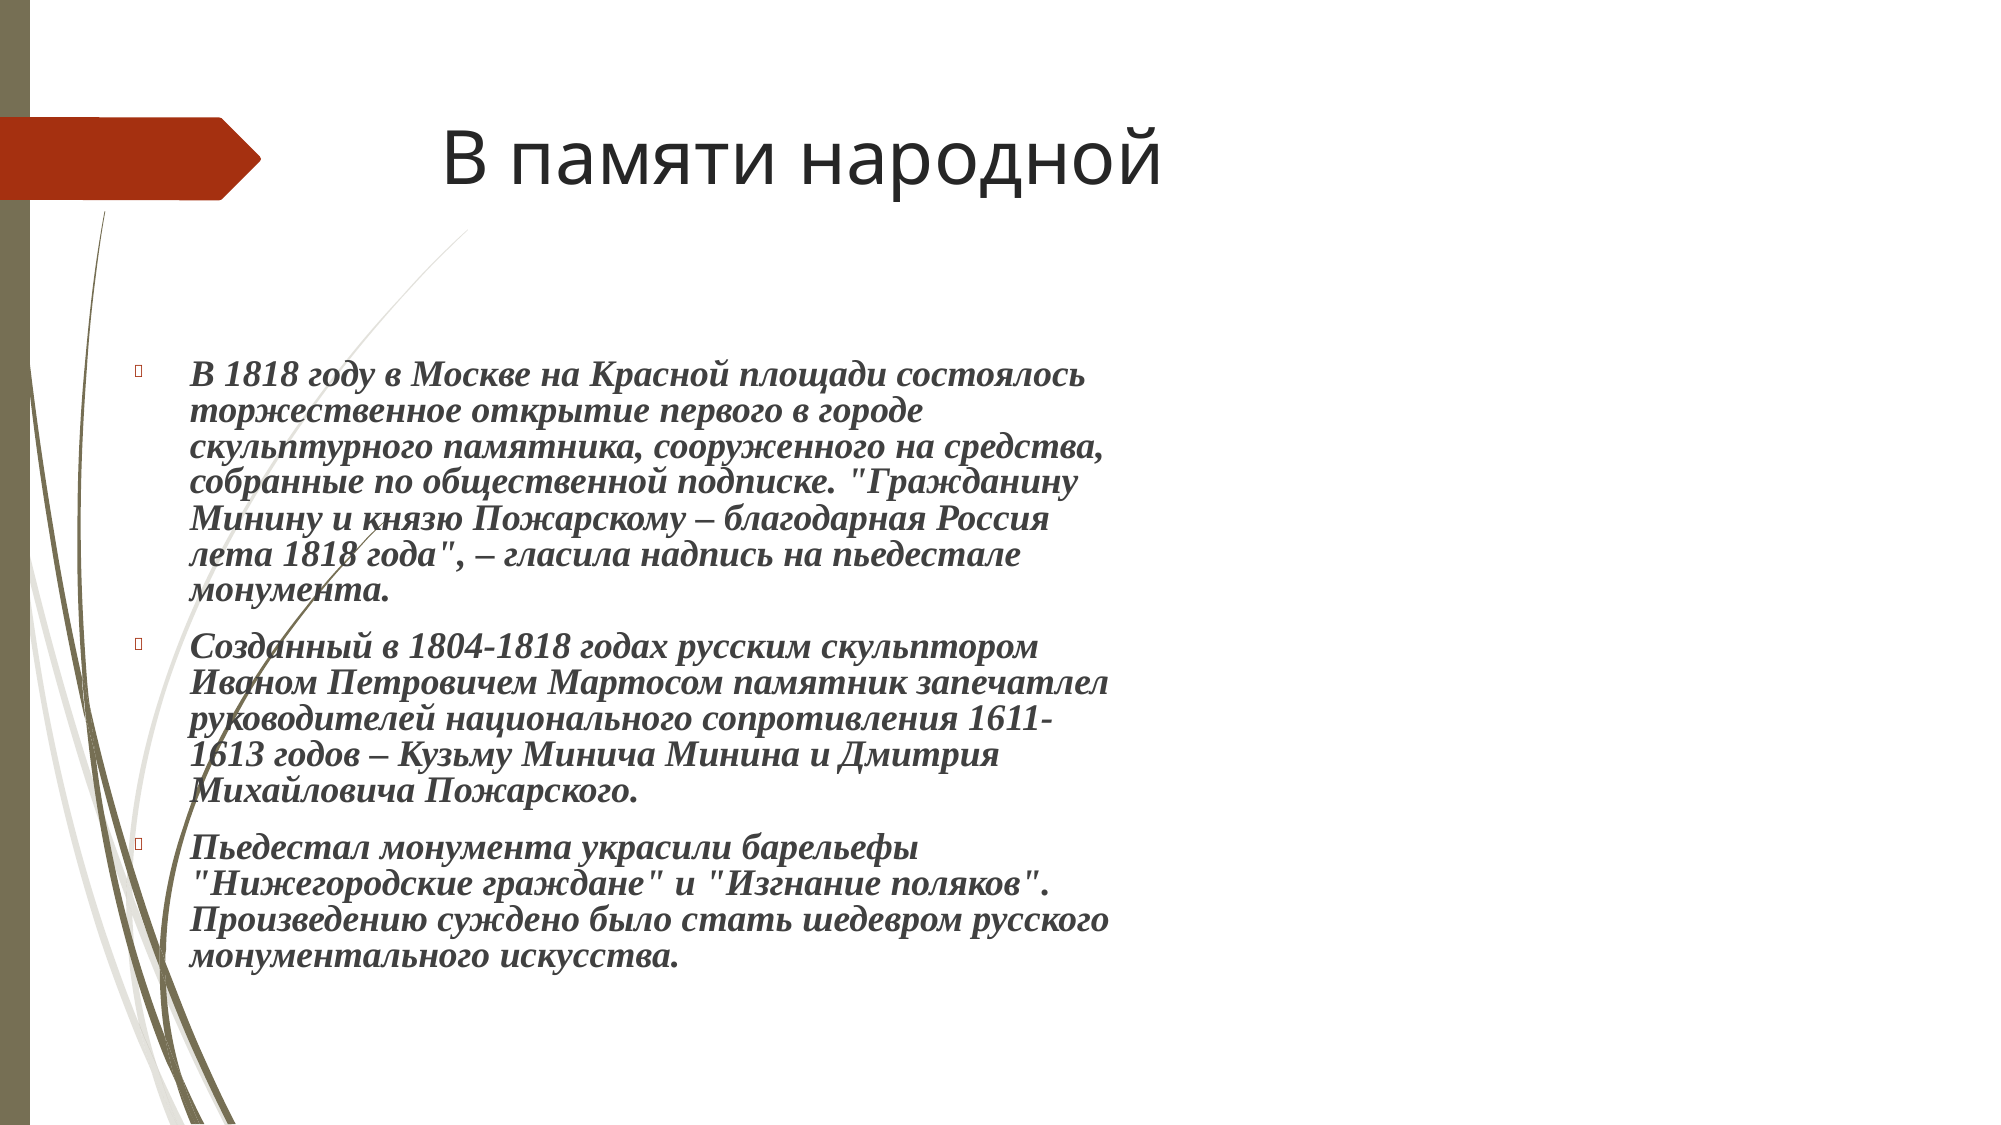

# В памяти народной
В 1818 году в Москве на Красной площади состоялось торжественное открытие первого в городе скульптурного памятника, сооруженного на средства, собранные по общественной подписке. "Гражданину Минину и князю Пожарскому – благодарная Россия лета 1818 года", – гласила надпись на пьедестале монумента.
Созданный в 1804-1818 годах русским скульптором Иваном Петровичем Мартосом памятник запечатлел руководителей национального сопротивления 1611-1613 годов – Кузьму Минича Минина и Дмитрия Михайловича Пожарского.
Пьедестал монумента украсили барельефы "Нижегородские граждане" и "Изгнание поляков". Произведению суждено было стать шедевром русского монументального искусства.